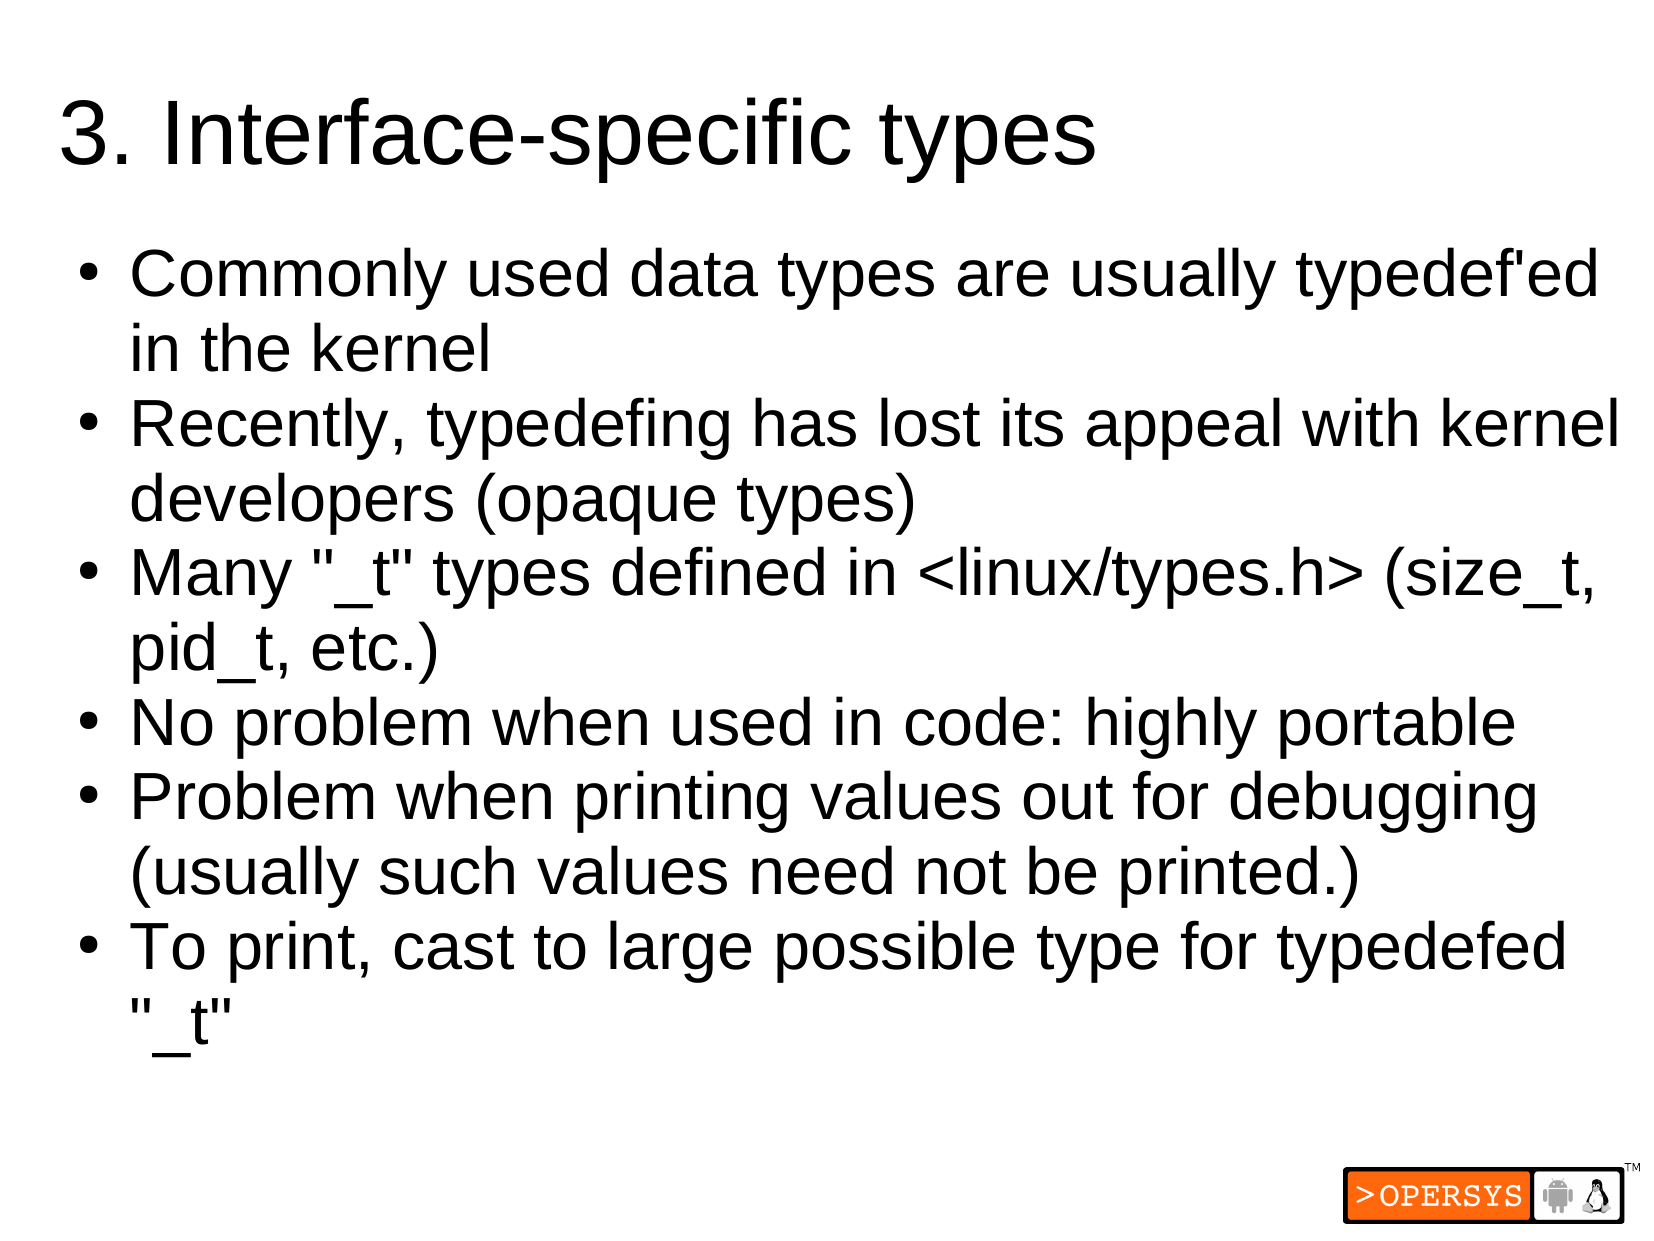

# 3. Interface-specific types
Commonly used data types are usually typedef'ed in the kernel
Recently, typedefing has lost its appeal with kernel developers (opaque types)
Many "_t" types defined in <linux/types.h> (size_t, pid_t, etc.)
No problem when used in code: highly portable
Problem when printing values out for debugging (usually such values need not be printed.)
To print, cast to large possible type for typedefed "_t"